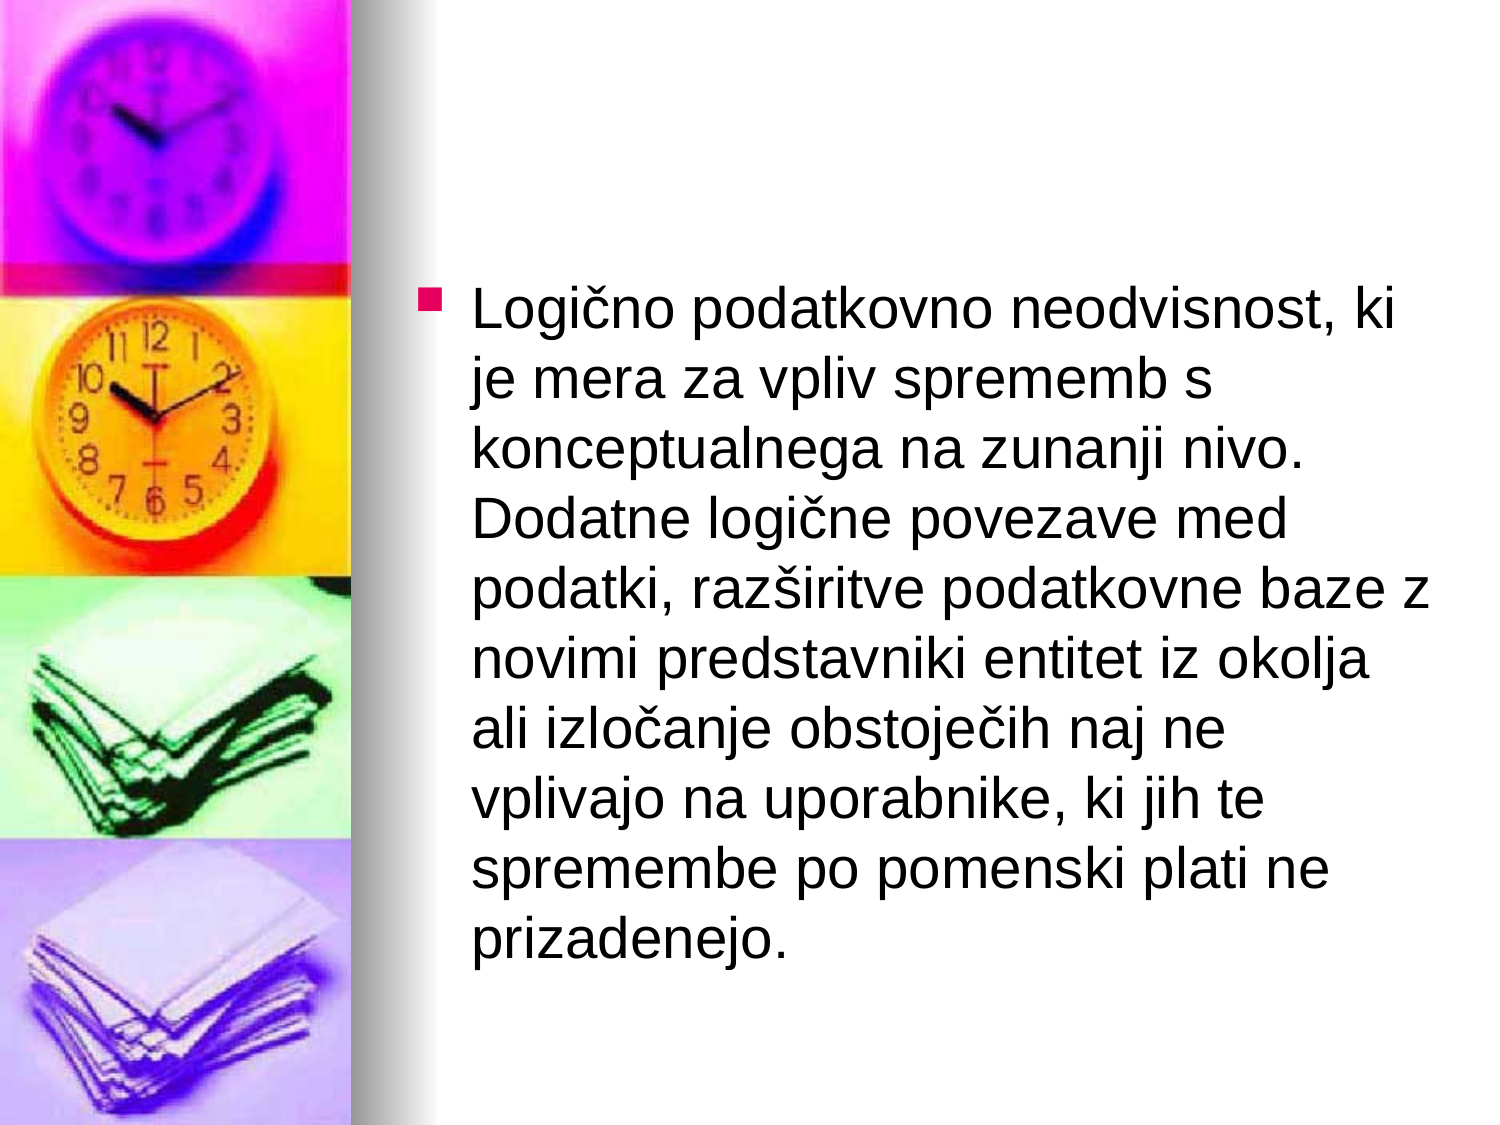

#
Logično podatkovno neodvisnost, ki je mera za vpliv sprememb s konceptualnega na zunanji nivo. Dodatne logične povezave med podatki, razširitve podatkovne baze z novimi predstavniki entitet iz okolja ali izločanje obstoječih naj ne vplivajo na uporabnike, ki jih te spremembe po pomenski plati ne prizadenejo.